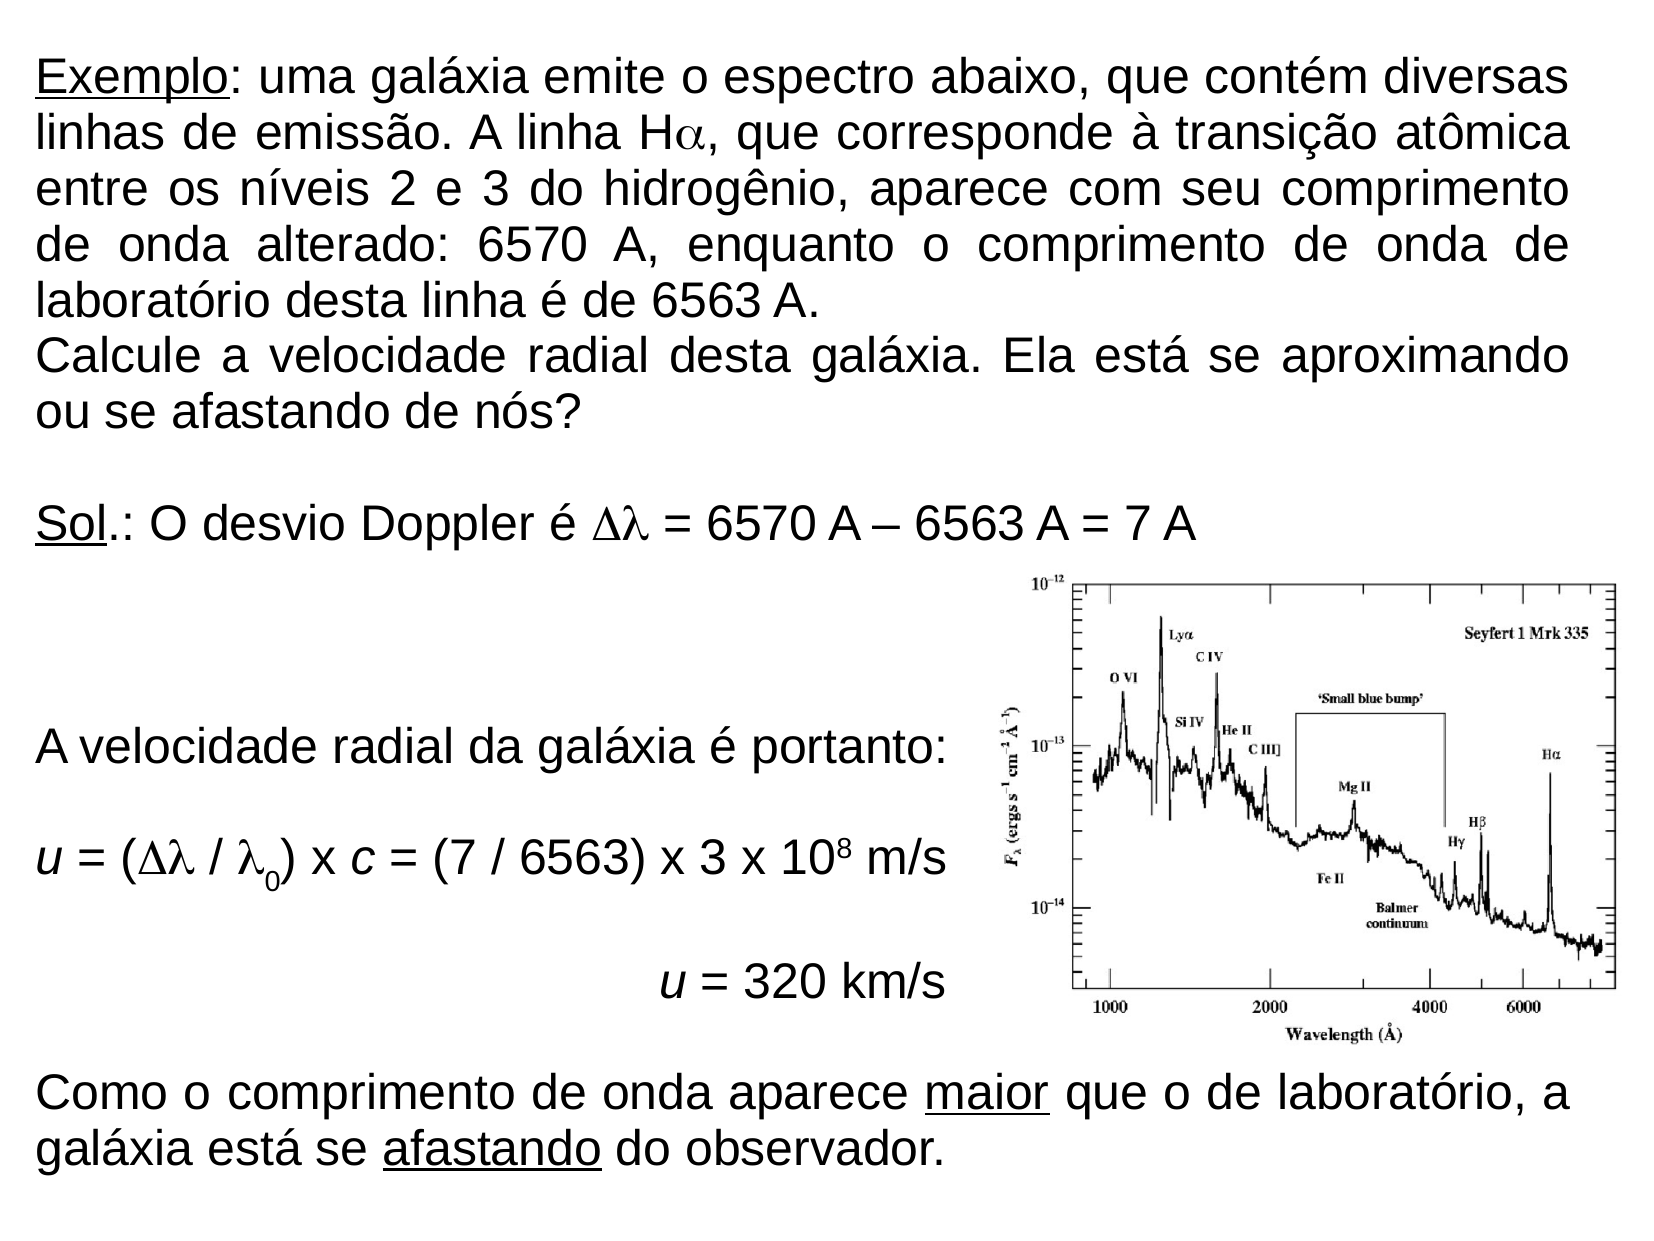

# Exemplo: uma galáxia emite o espectro abaixo, que contém diversas linhas de emissão. A linha Ha, que corresponde à transição atômica entre os níveis 2 e 3 do hidrogênio, aparece com seu comprimento de onda alterado: 6570 A, enquanto o comprimento de onda de laboratório desta linha é de 6563 A.
Calcule a velocidade radial desta galáxia. Ela está se aproximando ou se afastando de nós?
Sol.: O desvio Doppler é Dl = 6570 A – 6563 A = 7 A
A velocidade radial da galáxia é portanto:
u = (Dl / l0) x c = (7 / 6563) x 3 x 108 m/s
u = 320 km/s
Como o comprimento de onda aparece maior que o de laboratório, a galáxia está se afastando do observador.